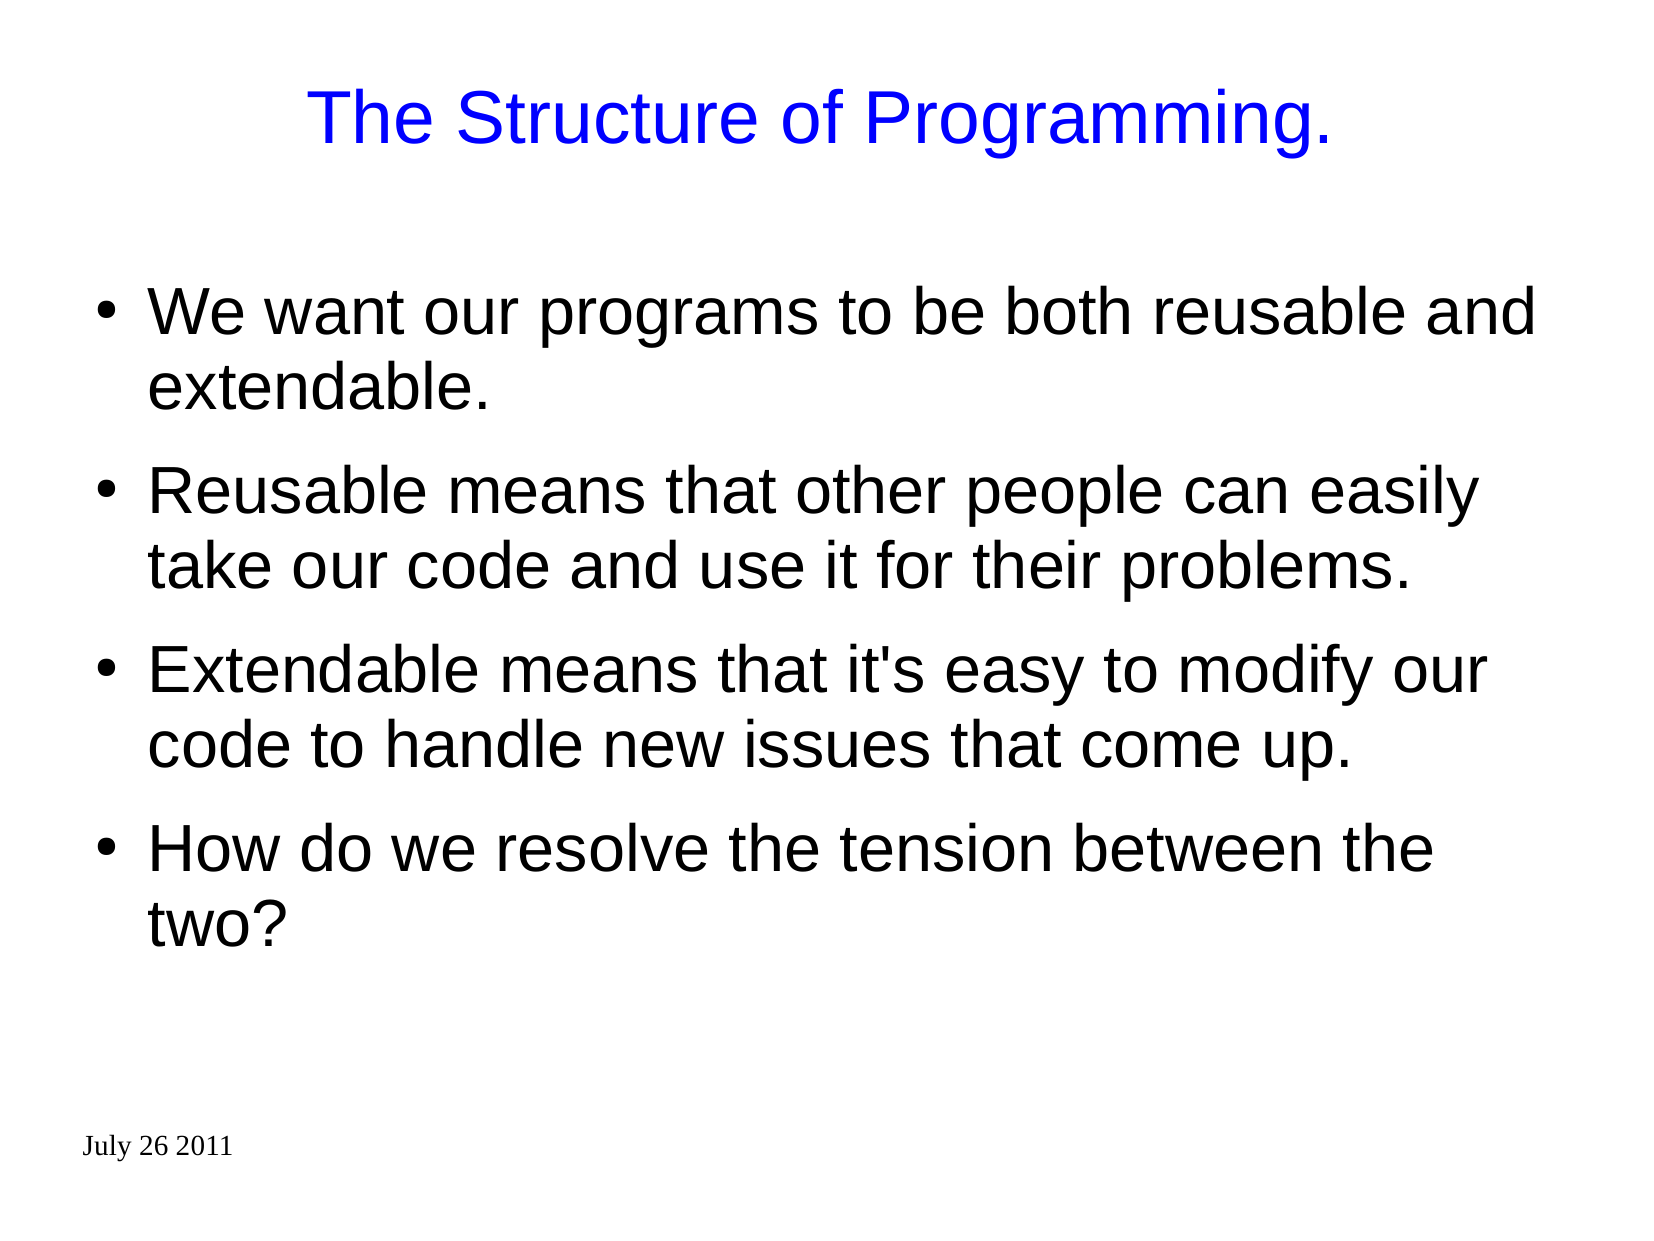

# The Structure of Programming.
We want our programs to be both reusable and extendable.
Reusable means that other people can easily take our code and use it for their problems.
Extendable means that it's easy to modify our code to handle new issues that come up.
How do we resolve the tension between the two?
July 26 2011